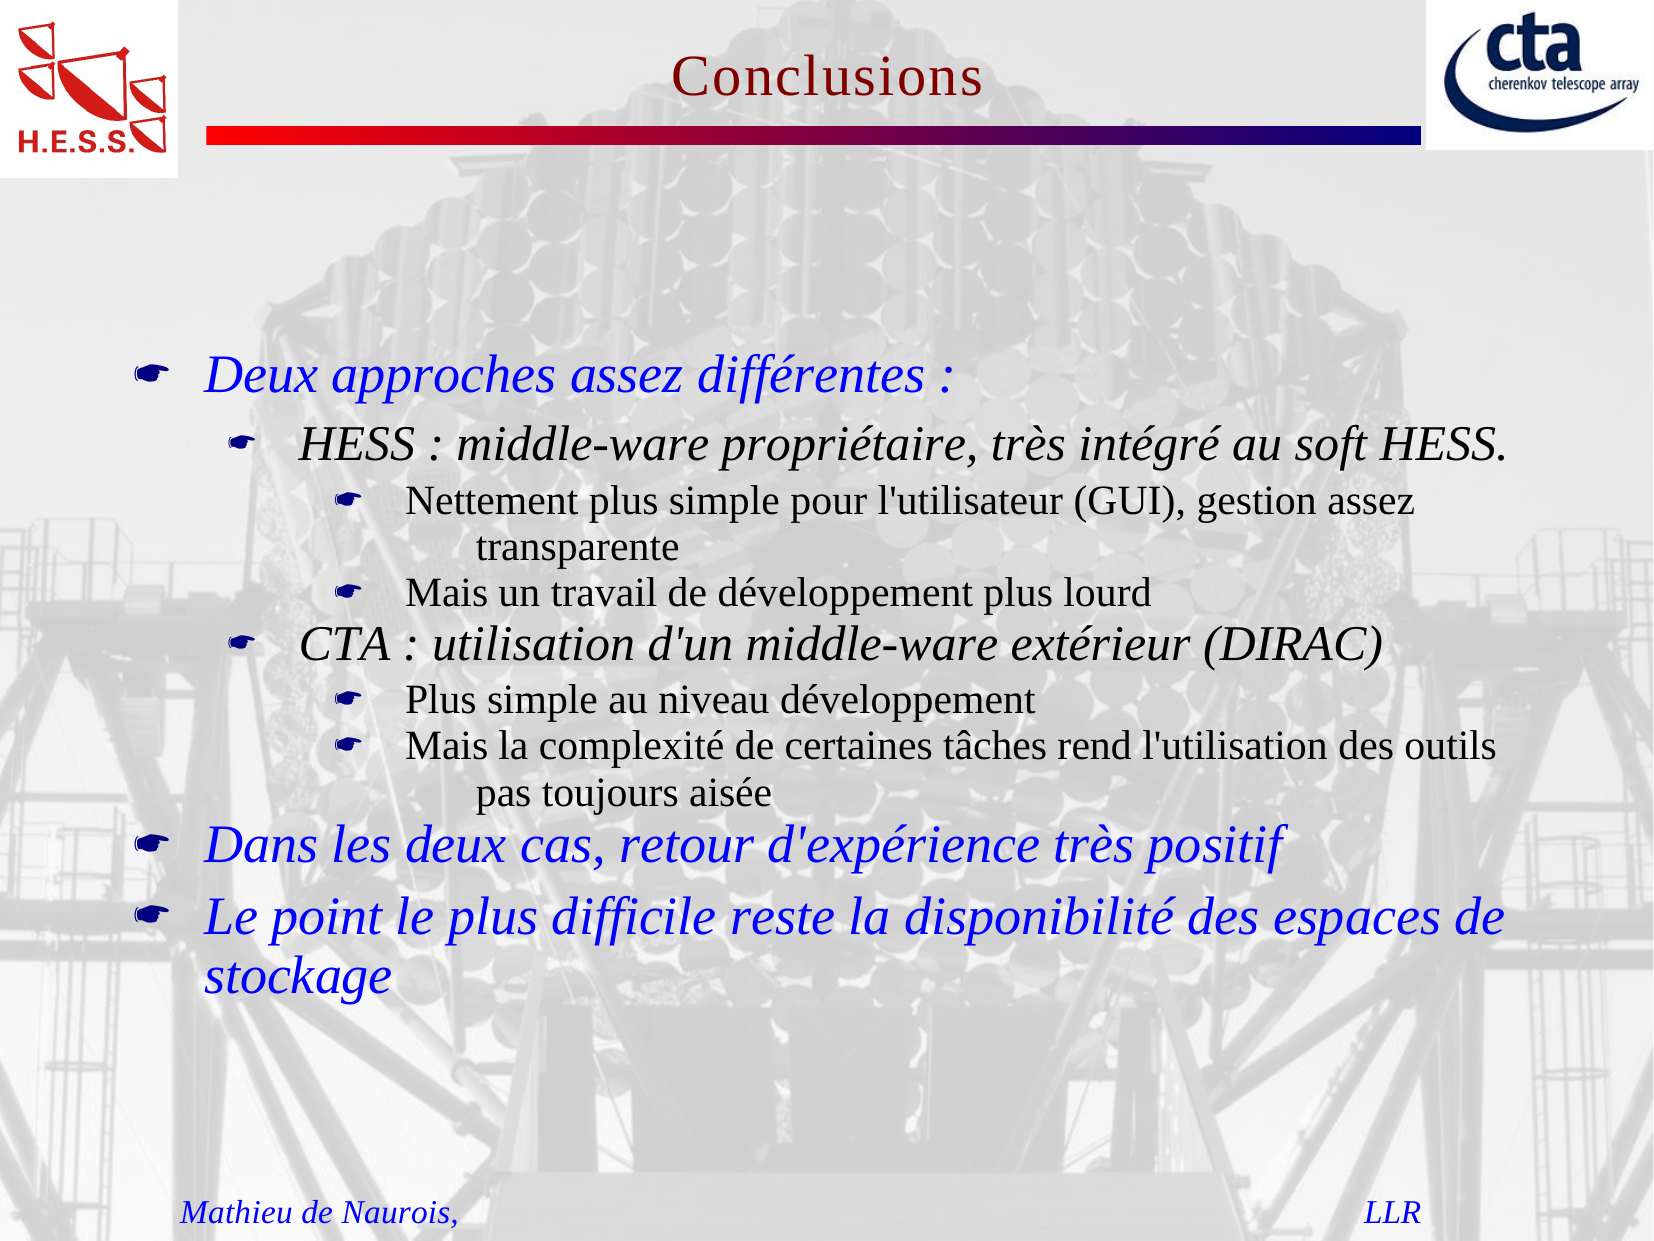

# Conclusions
Deux approches assez différentes :
HESS : middle-ware propriétaire, très intégré au soft HESS.
Nettement plus simple pour l'utilisateur (GUI), gestion assez transparente
Mais un travail de développement plus lourd
CTA : utilisation d'un middle-ware extérieur (DIRAC)
Plus simple au niveau développement
Mais la complexité de certaines tâches rend l'utilisation des outils pas toujours aisée
Dans les deux cas, retour d'expérience très positif
Le point le plus difficile reste la disponibilité des espaces de stockage